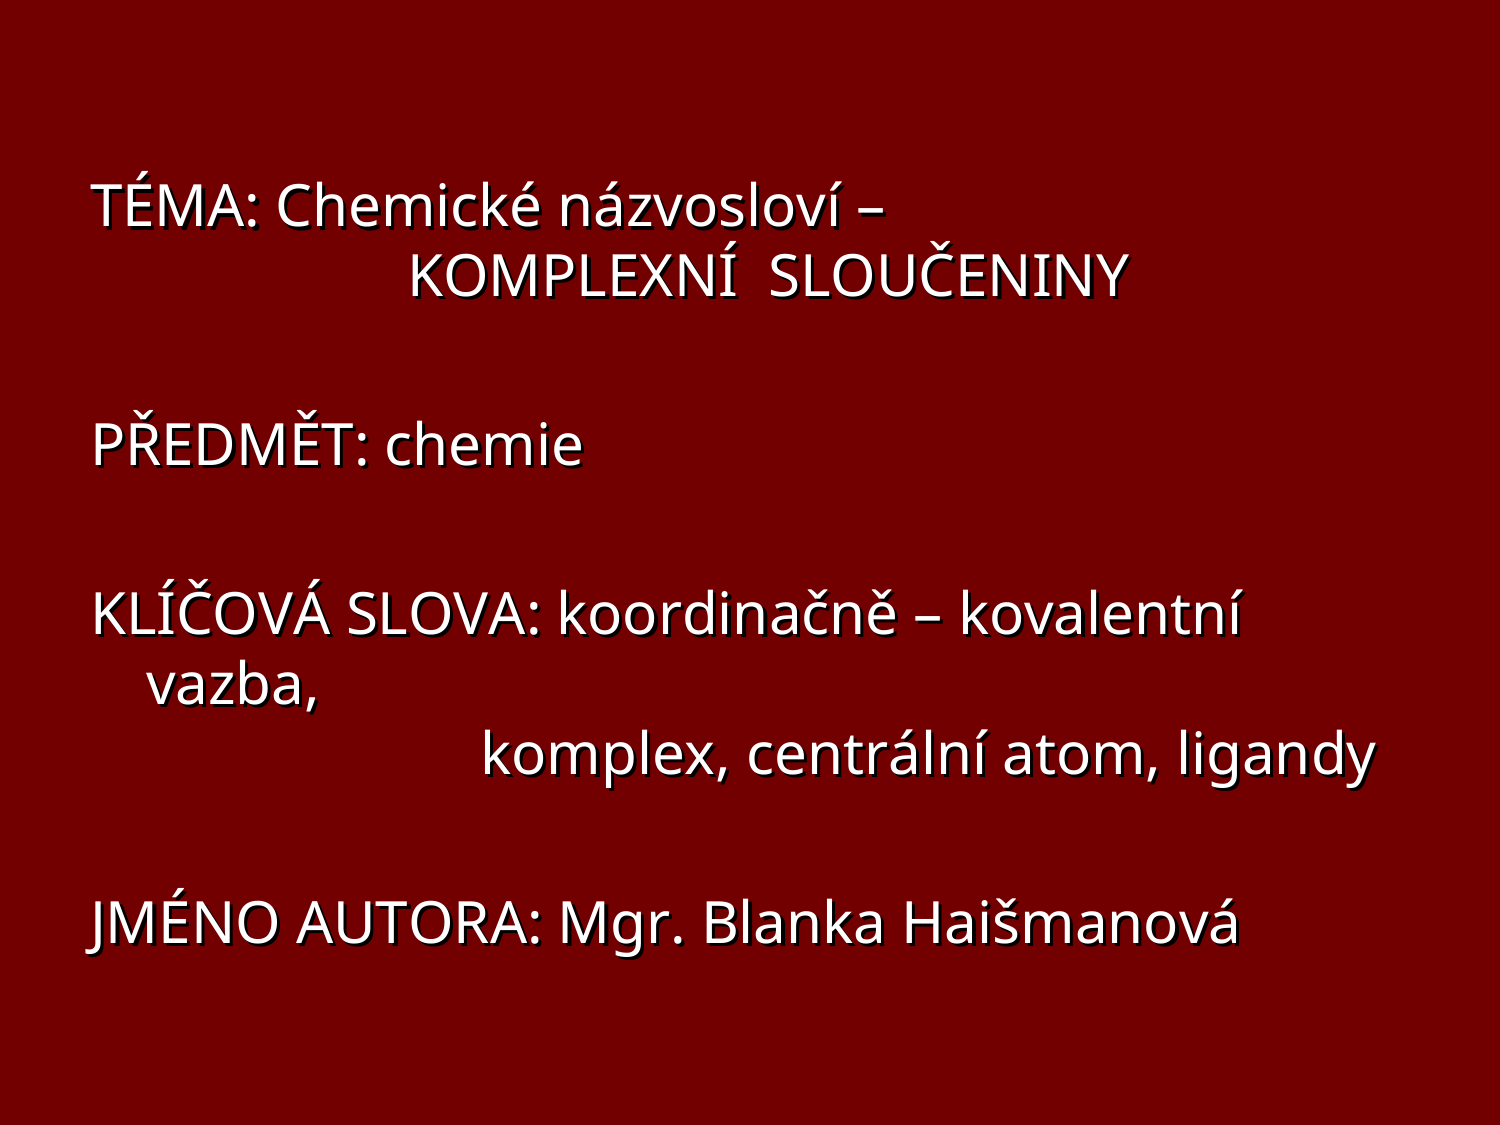

# TÉMA: Chemické názvosloví – 				 KOMPLEXNÍ SLOUČENINY
PŘEDMĚT: chemie
KLÍČOVÁ SLOVA: koordinačně – kovalentní vazba,
 komplex, centrální atom, ligandy
JMÉNO AUTORA: Mgr. Blanka Haišmanová